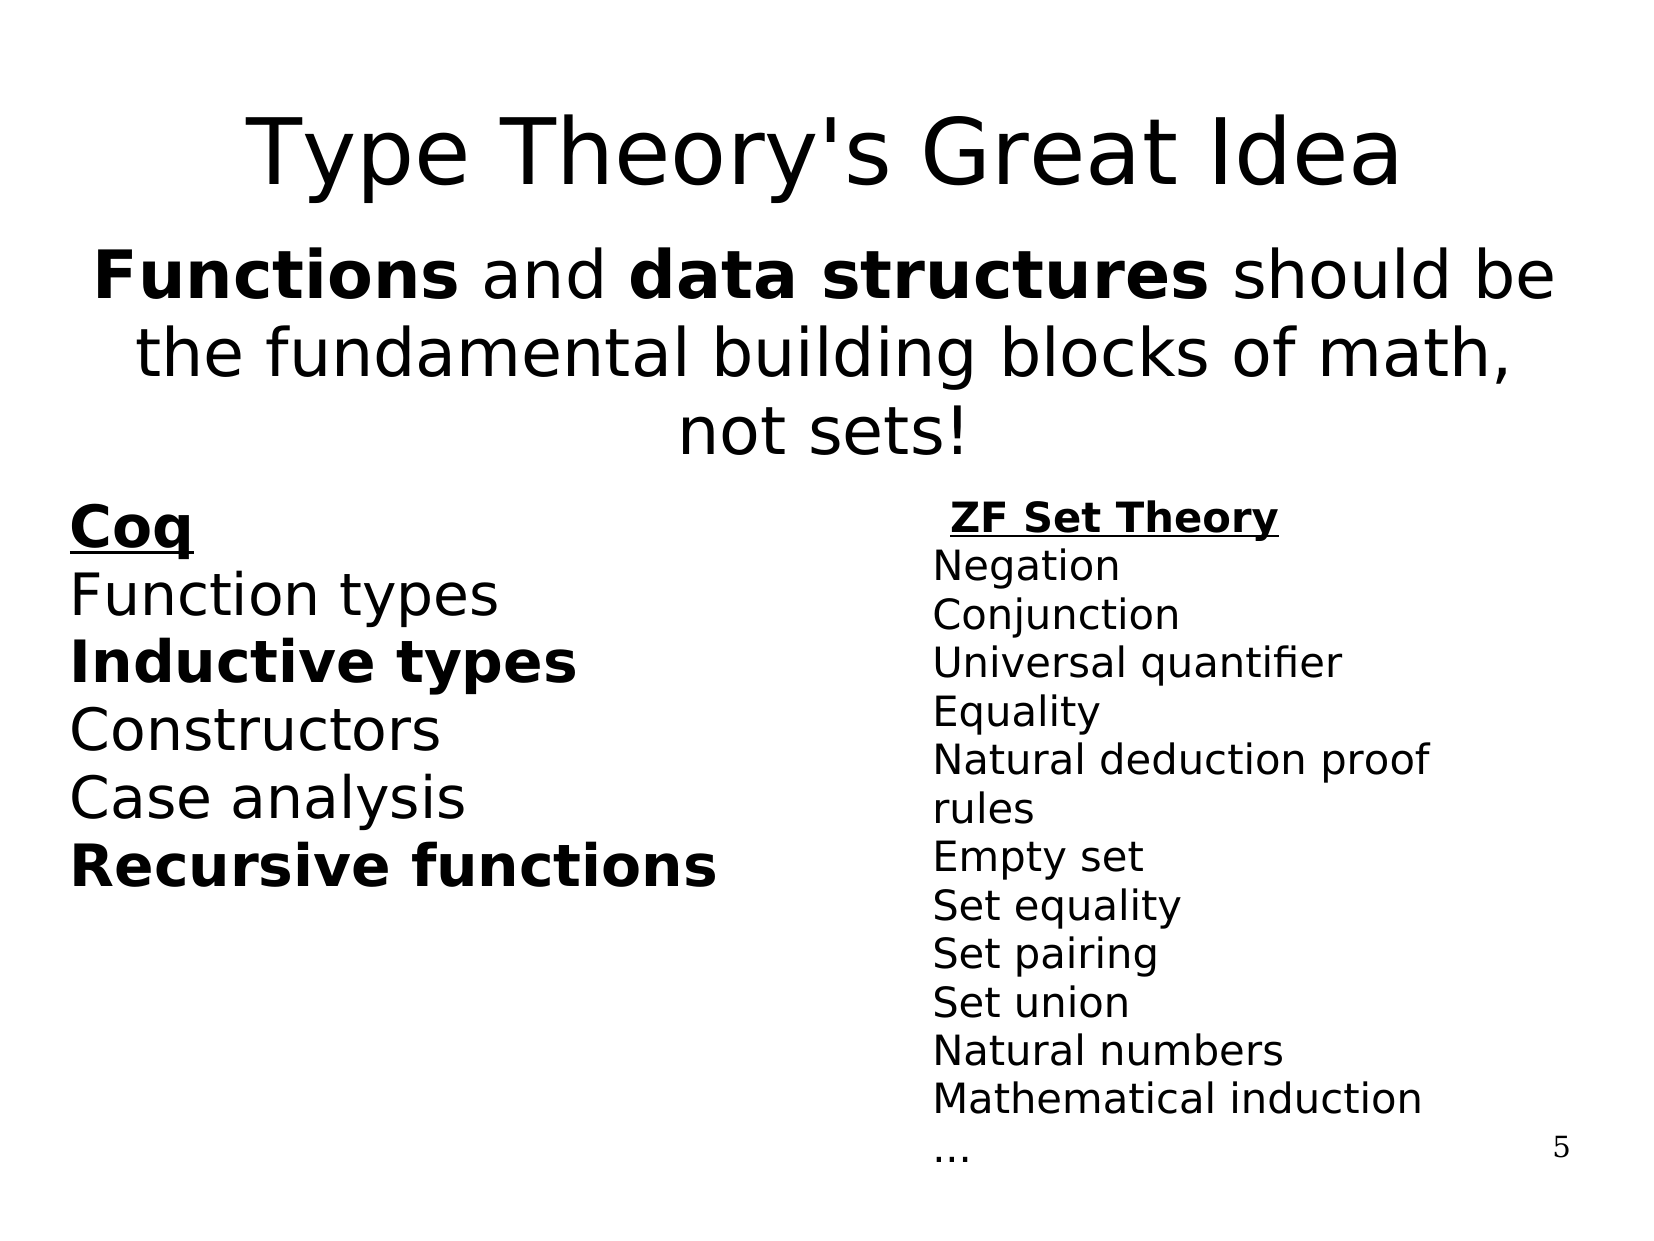

# Type Theory's Great Idea
Functions and data structures should be the fundamental building blocks of math, not sets!
Coq
Function types
Inductive types
Constructors
Case analysis
Recursive functions
ZF Set Theory
Negation
Conjunction
Universal quantifier
Equality
Natural deduction proof rules
Empty set
Set equality
Set pairing
Set union
Natural numbers
Mathematical induction
...
5